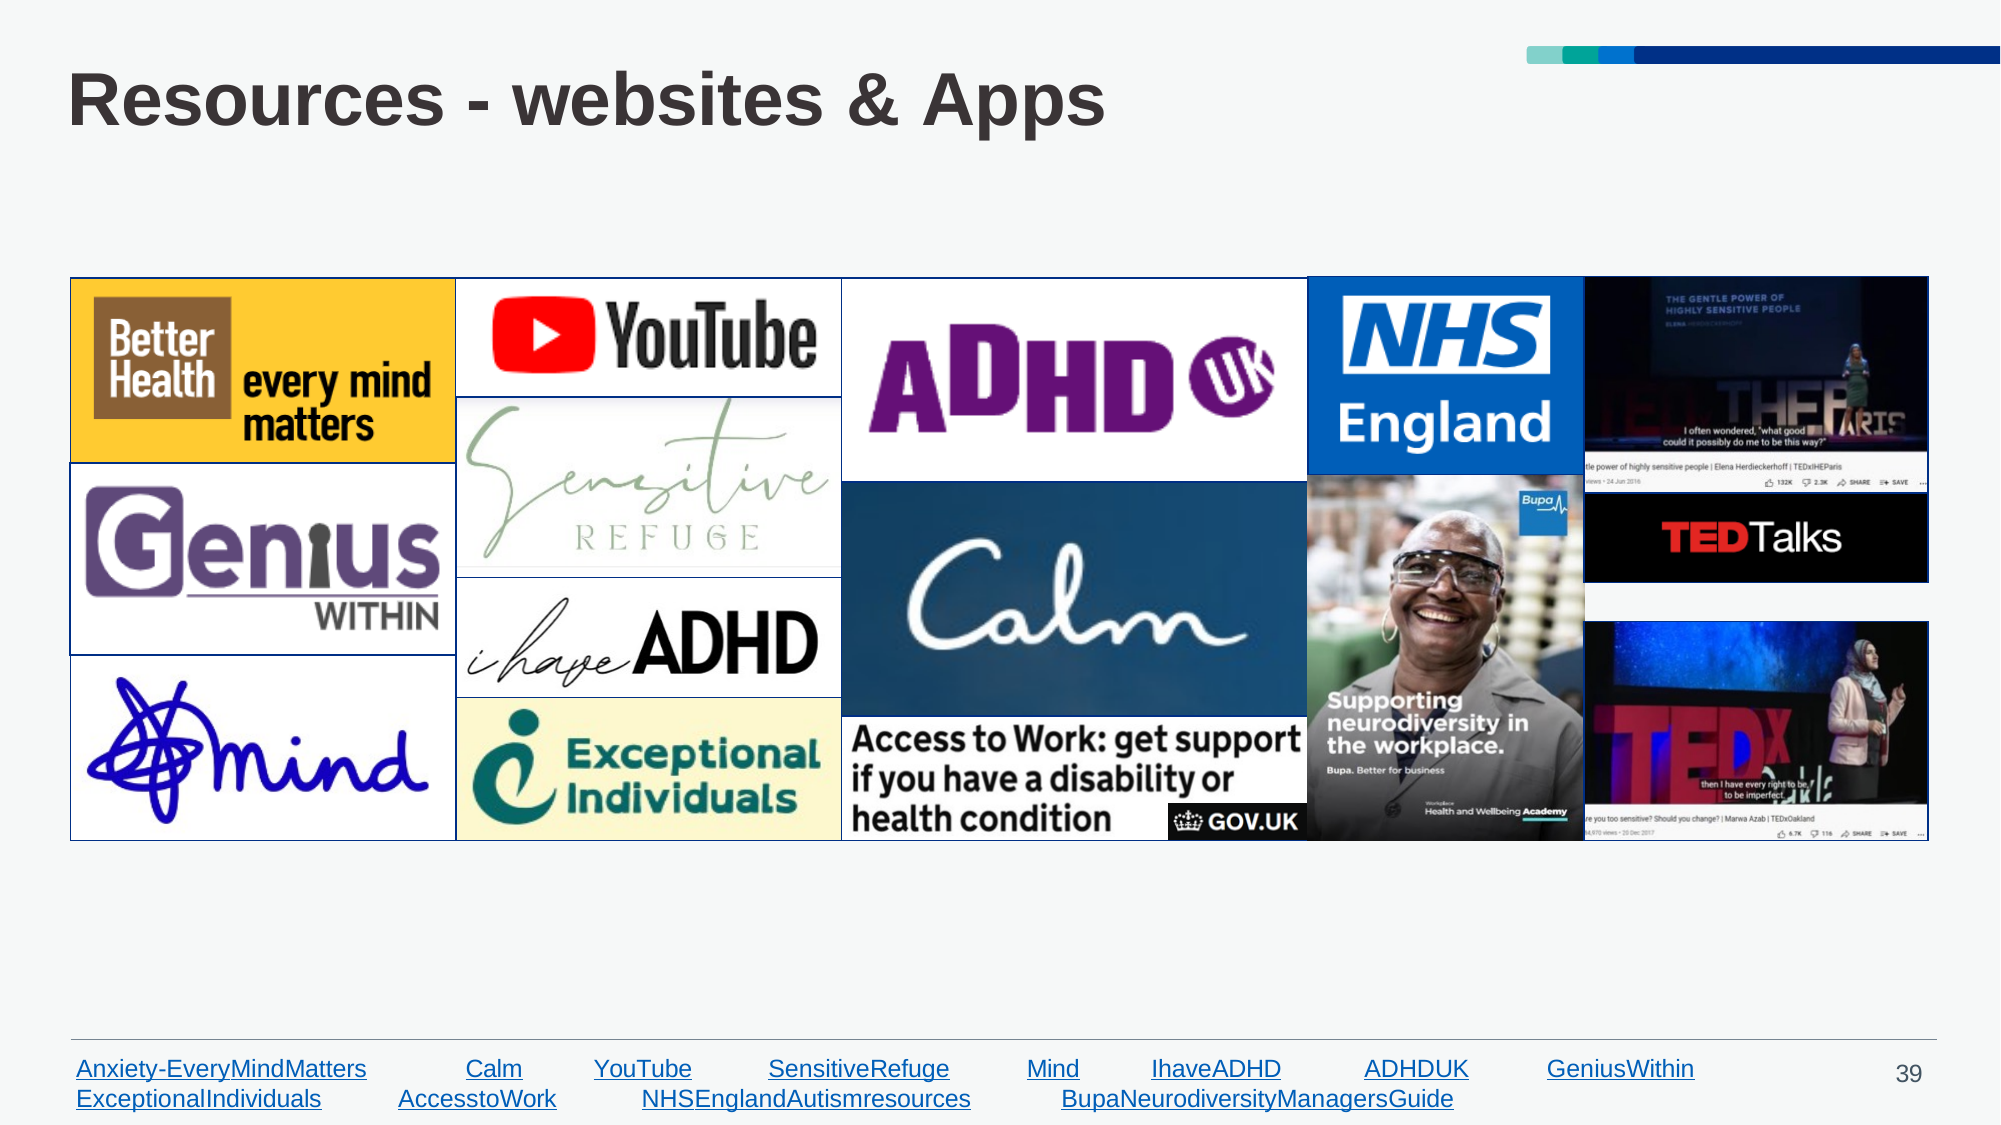

# Resources - websites & Apps
Anxiety-EveryMindMatters ExceptionalIndividuals
Calm AccesstoWork
YouTube	SensitiveRefuge NHSEnglandAutismresources
Mind	IhaveADHD	ADHDUK BupaNeurodiversityManagersGuide
GeniusWithin
39